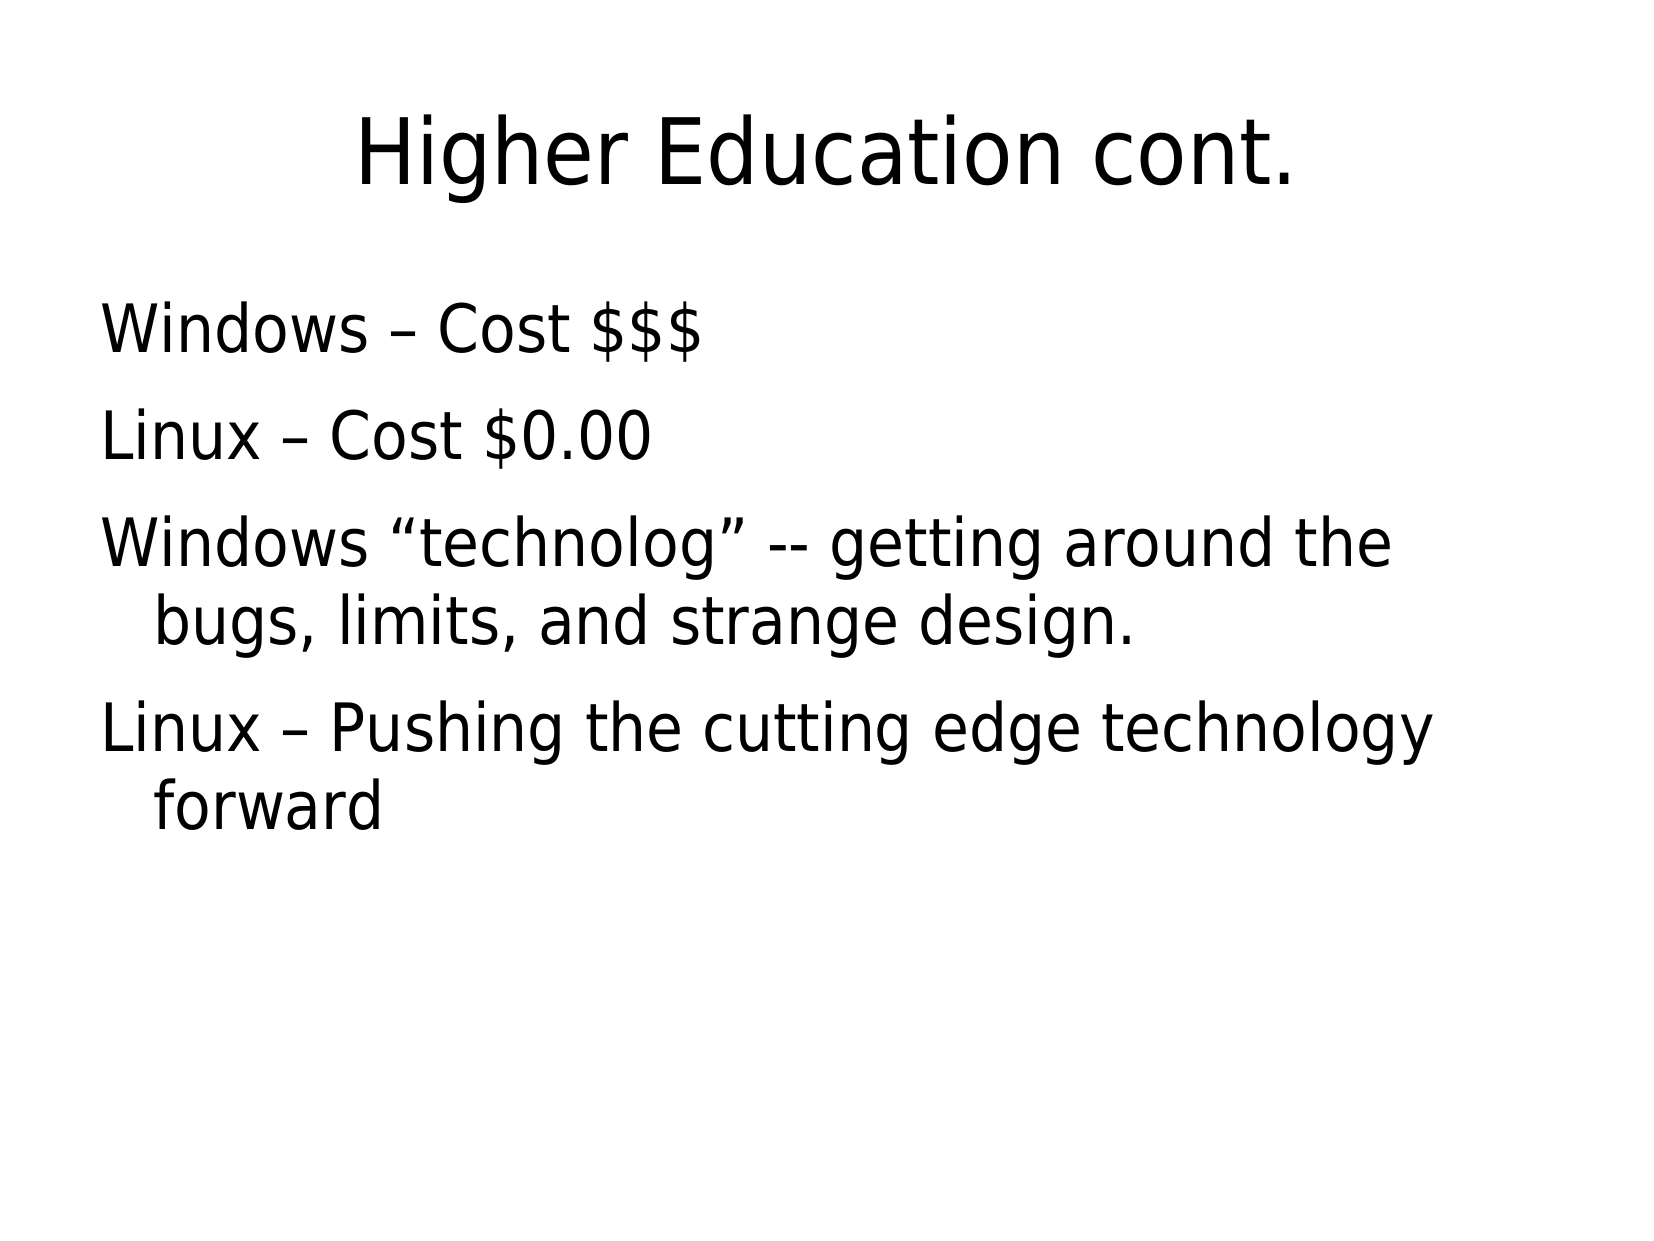

# Higher Education cont.
Windows – Cost $$$
Linux – Cost $0.00
Windows “technolog” -- getting around the bugs, limits, and strange design.
Linux – Pushing the cutting edge technology forward